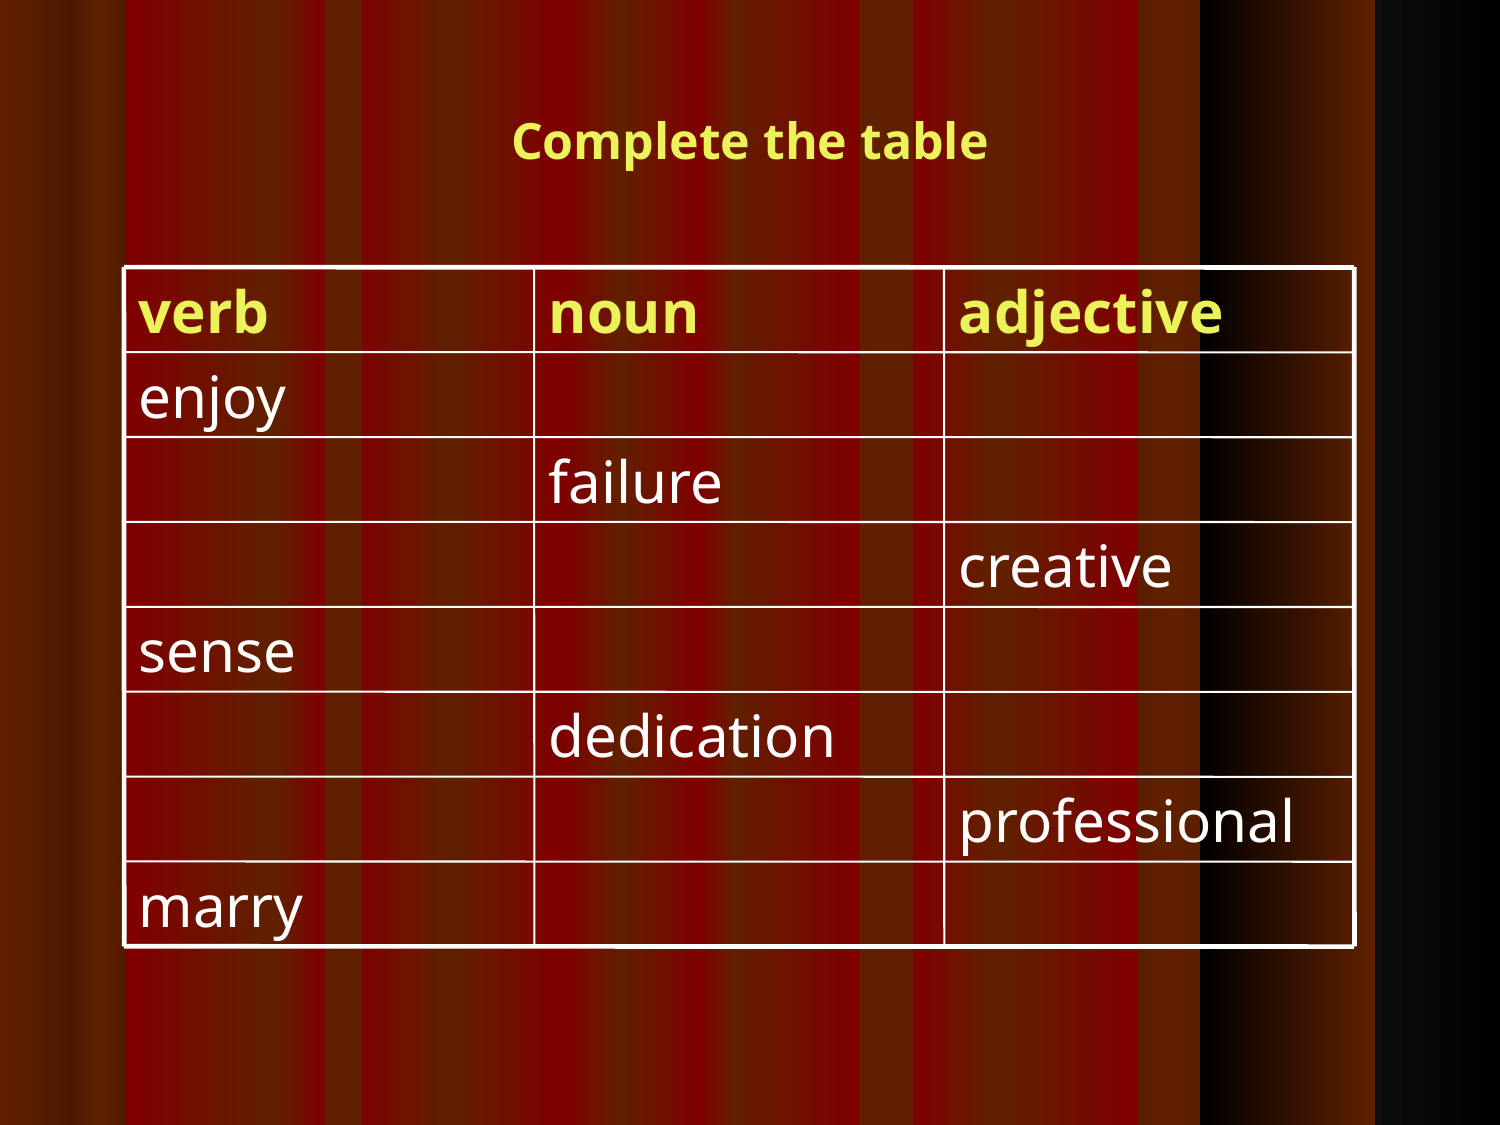

# Complete the table
verb
noun
adjective
enjoy
failure
creative
sense
dedication
professional
marry